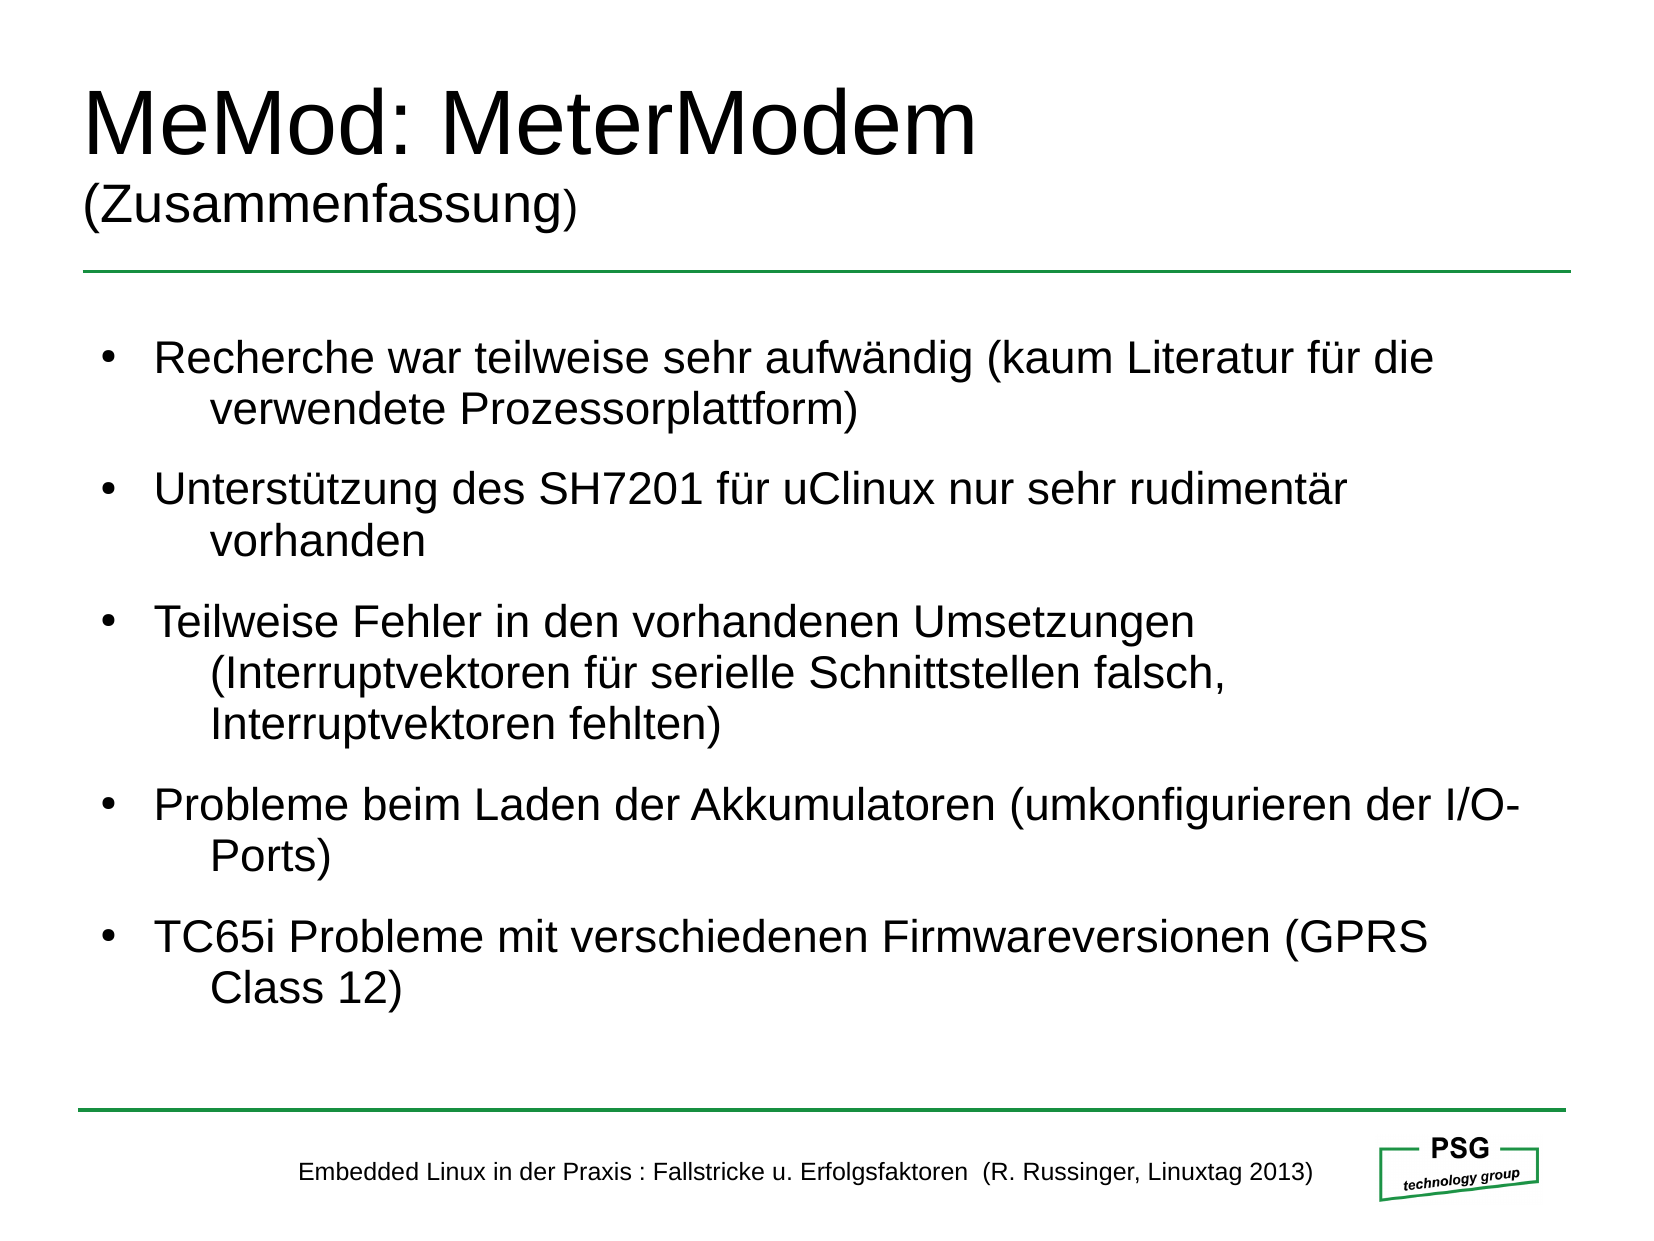

# MeMod: MeterModem (Zusammenfassung)
Recherche war teilweise sehr aufwändig (kaum Literatur für die verwendete Prozessorplattform)
Unterstützung des SH7201 für uClinux nur sehr rudimentär vorhanden
Teilweise Fehler in den vorhandenen Umsetzungen (Interruptvektoren für serielle Schnittstellen falsch, Interruptvektoren fehlten)
Probleme beim Laden der Akkumulatoren (umkonfigurieren der I/O-Ports)
TC65i Probleme mit verschiedenen Firmwareversionen (GPRS Class 12)